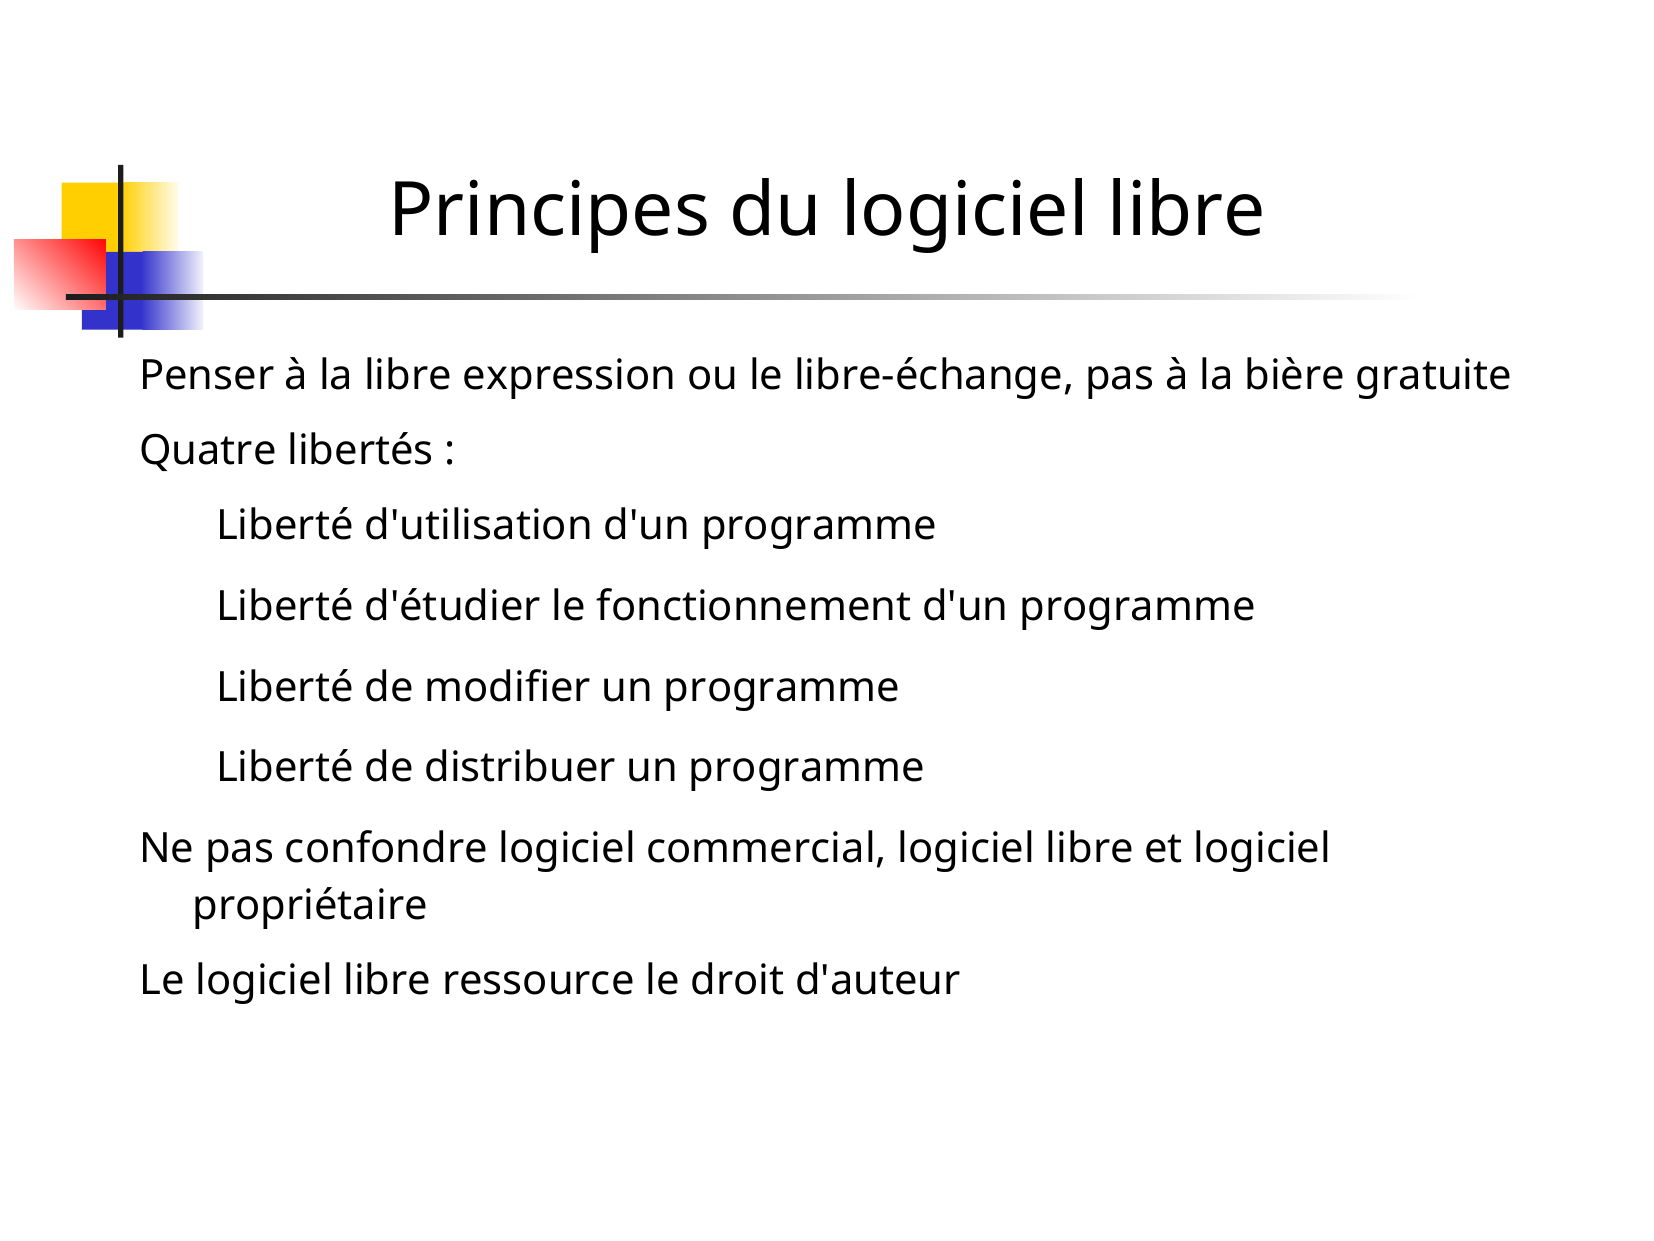

# Principes du logiciel libre
Penser à la libre expression ou le libre-échange, pas à la bière gratuite
Quatre libertés :
Liberté d'utilisation d'un programme
Liberté d'étudier le fonctionnement d'un programme
Liberté de modifier un programme
Liberté de distribuer un programme
Ne pas confondre logiciel commercial, logiciel libre et logiciel propriétaire
Le logiciel libre ressource le droit d'auteur